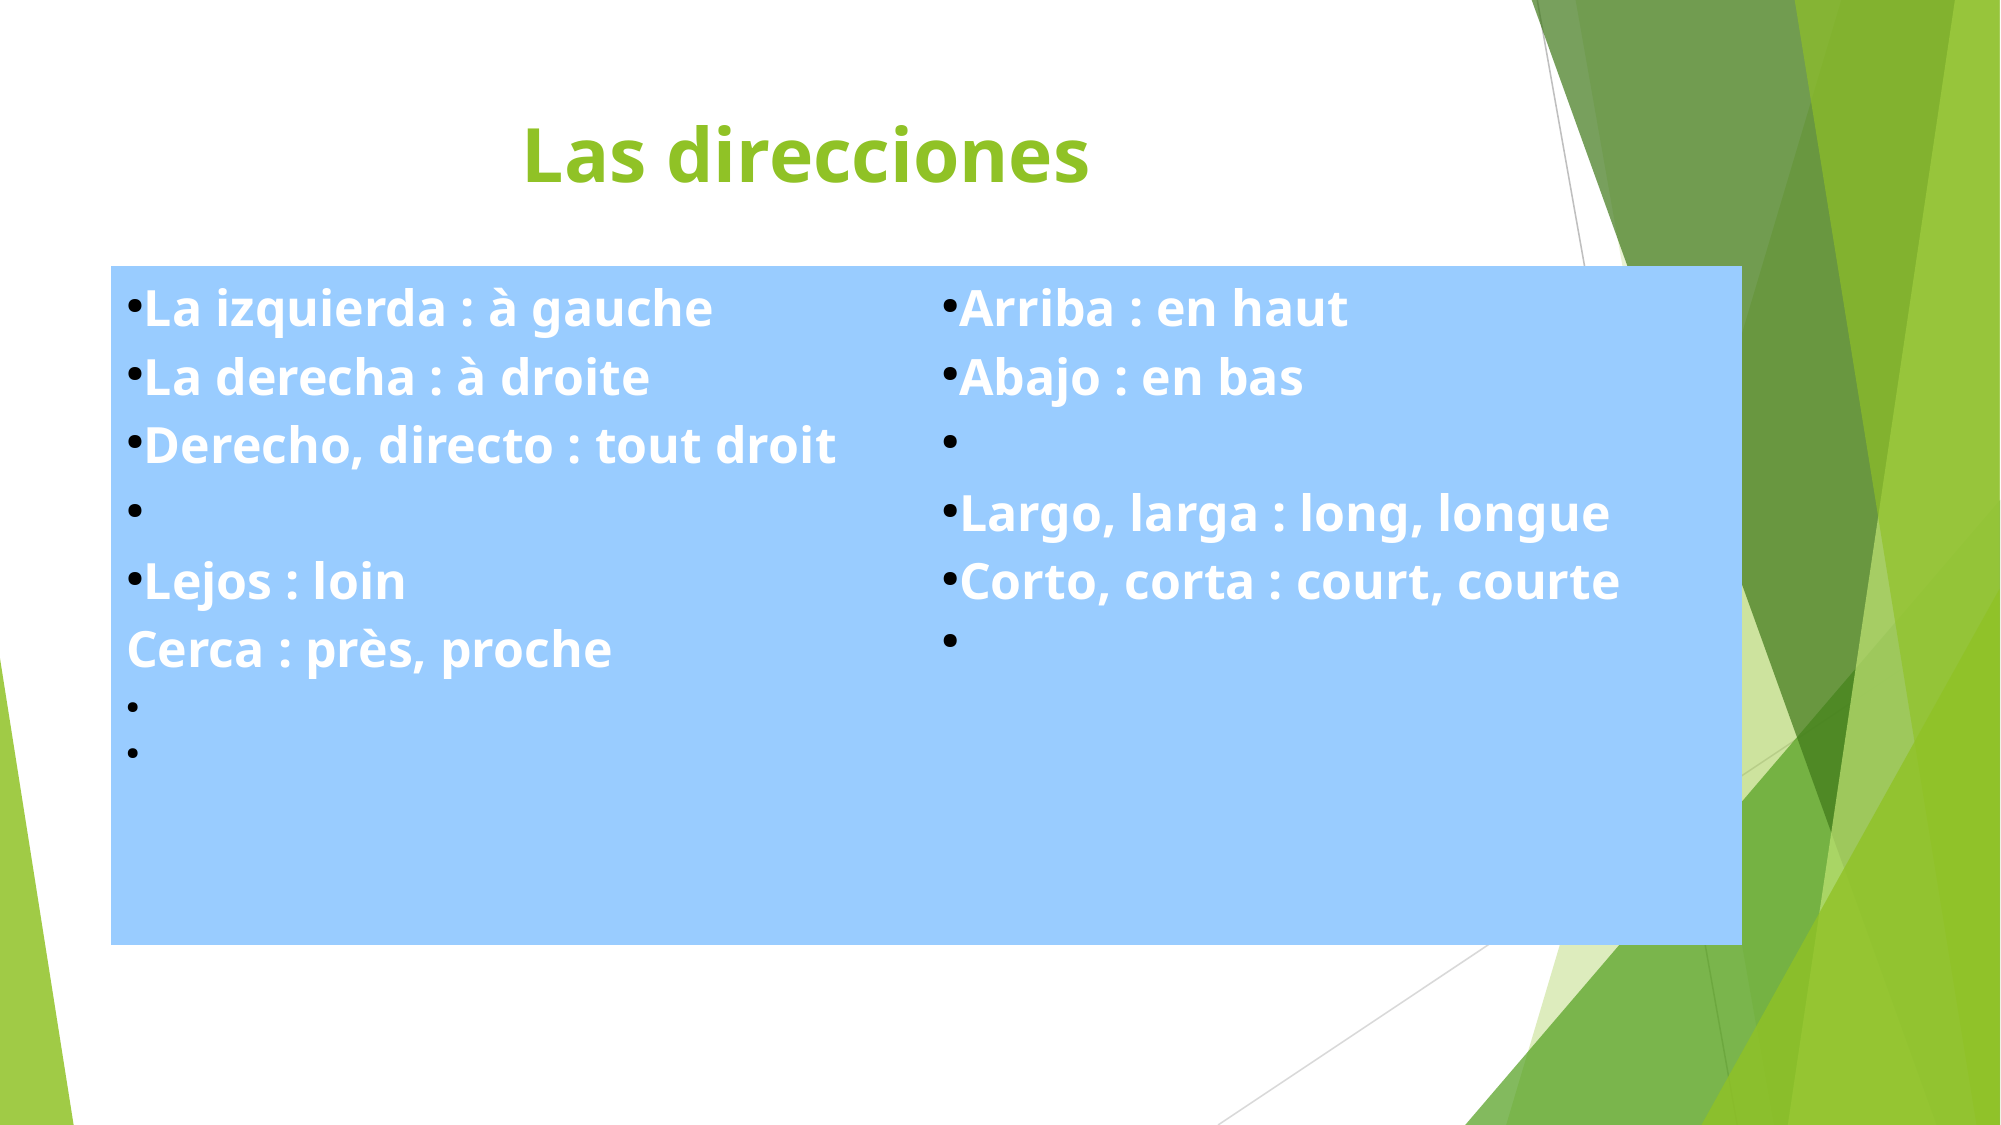

# Las direcciones
| La izquierda : à gauche La derecha : à droite Derecho, directo : tout droit Lejos : loin Cerca : près, proche | Arriba : en haut Abajo : en bas Largo, larga : long, longue Corto, corta : court, courte |
| --- | --- |
| | |